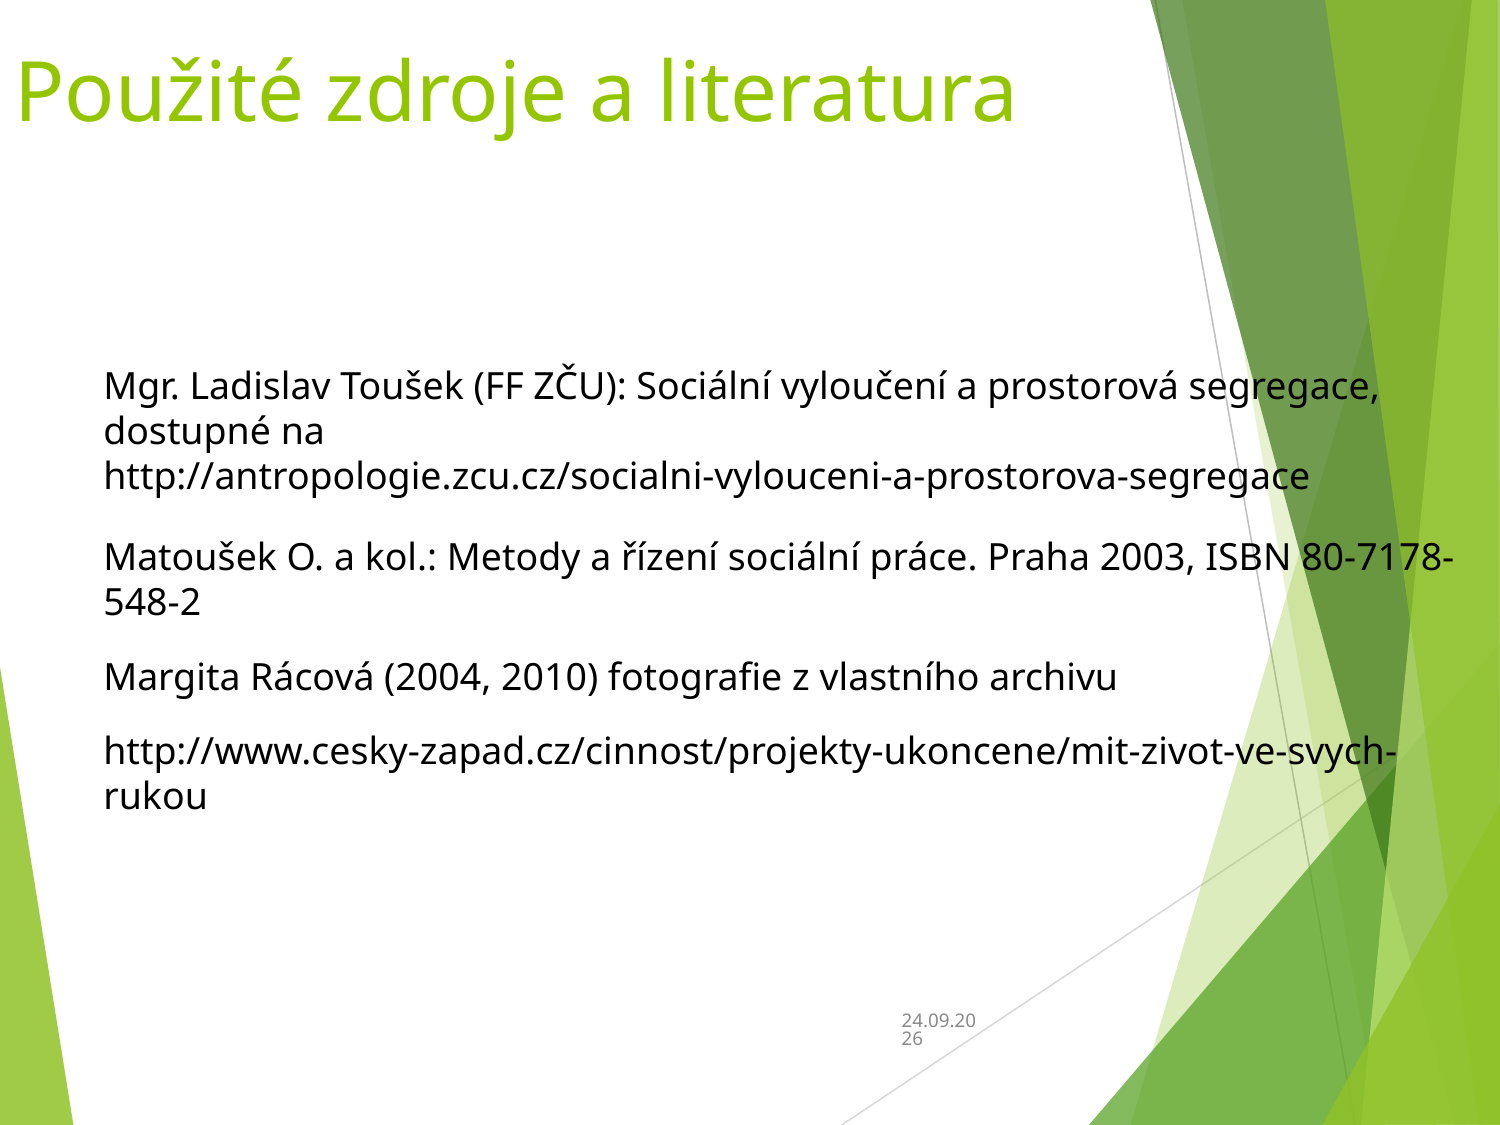

# Použité zdroje a literatura
Mgr. Ladislav Toušek (FF ZČU): Sociální vyloučení a prostorová segregace, dostupné na http://antropologie.zcu.cz/socialni-vylouceni-a-prostorova-segregace
Matoušek O. a kol.: Metody a řízení sociální práce. Praha 2003, ISBN 80-7178-548-2
Margita Rácová (2004, 2010) fotografie z vlastního archivu
http://www.cesky-zapad.cz/cinnost/projekty-ukoncene/mit-zivot-ve-svych-rukou